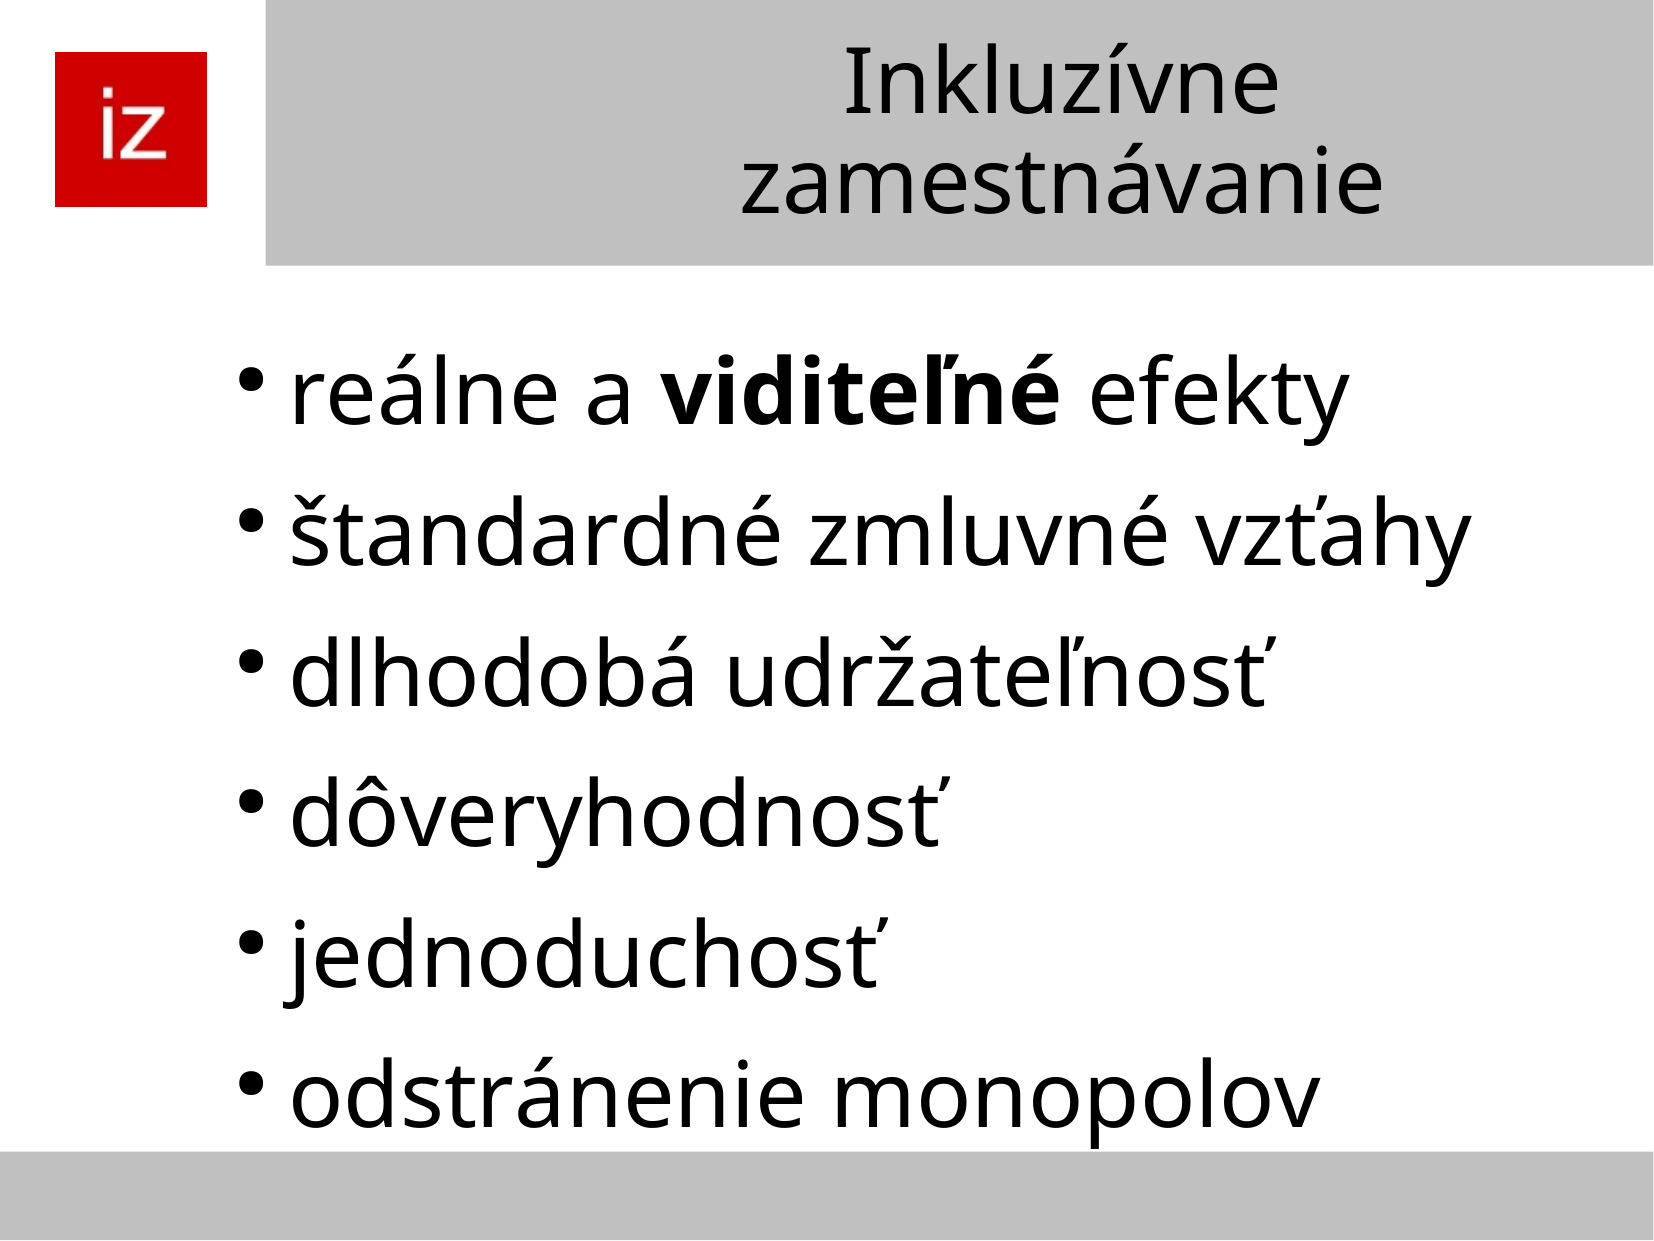

# Inkluzívne zamestnávanie
reálne a viditeľné efekty
štandardné zmluvné vzťahy
dlhodobá udržateľnosť
dôveryhodnosť
jednoduchosť
odstránenie monopolov